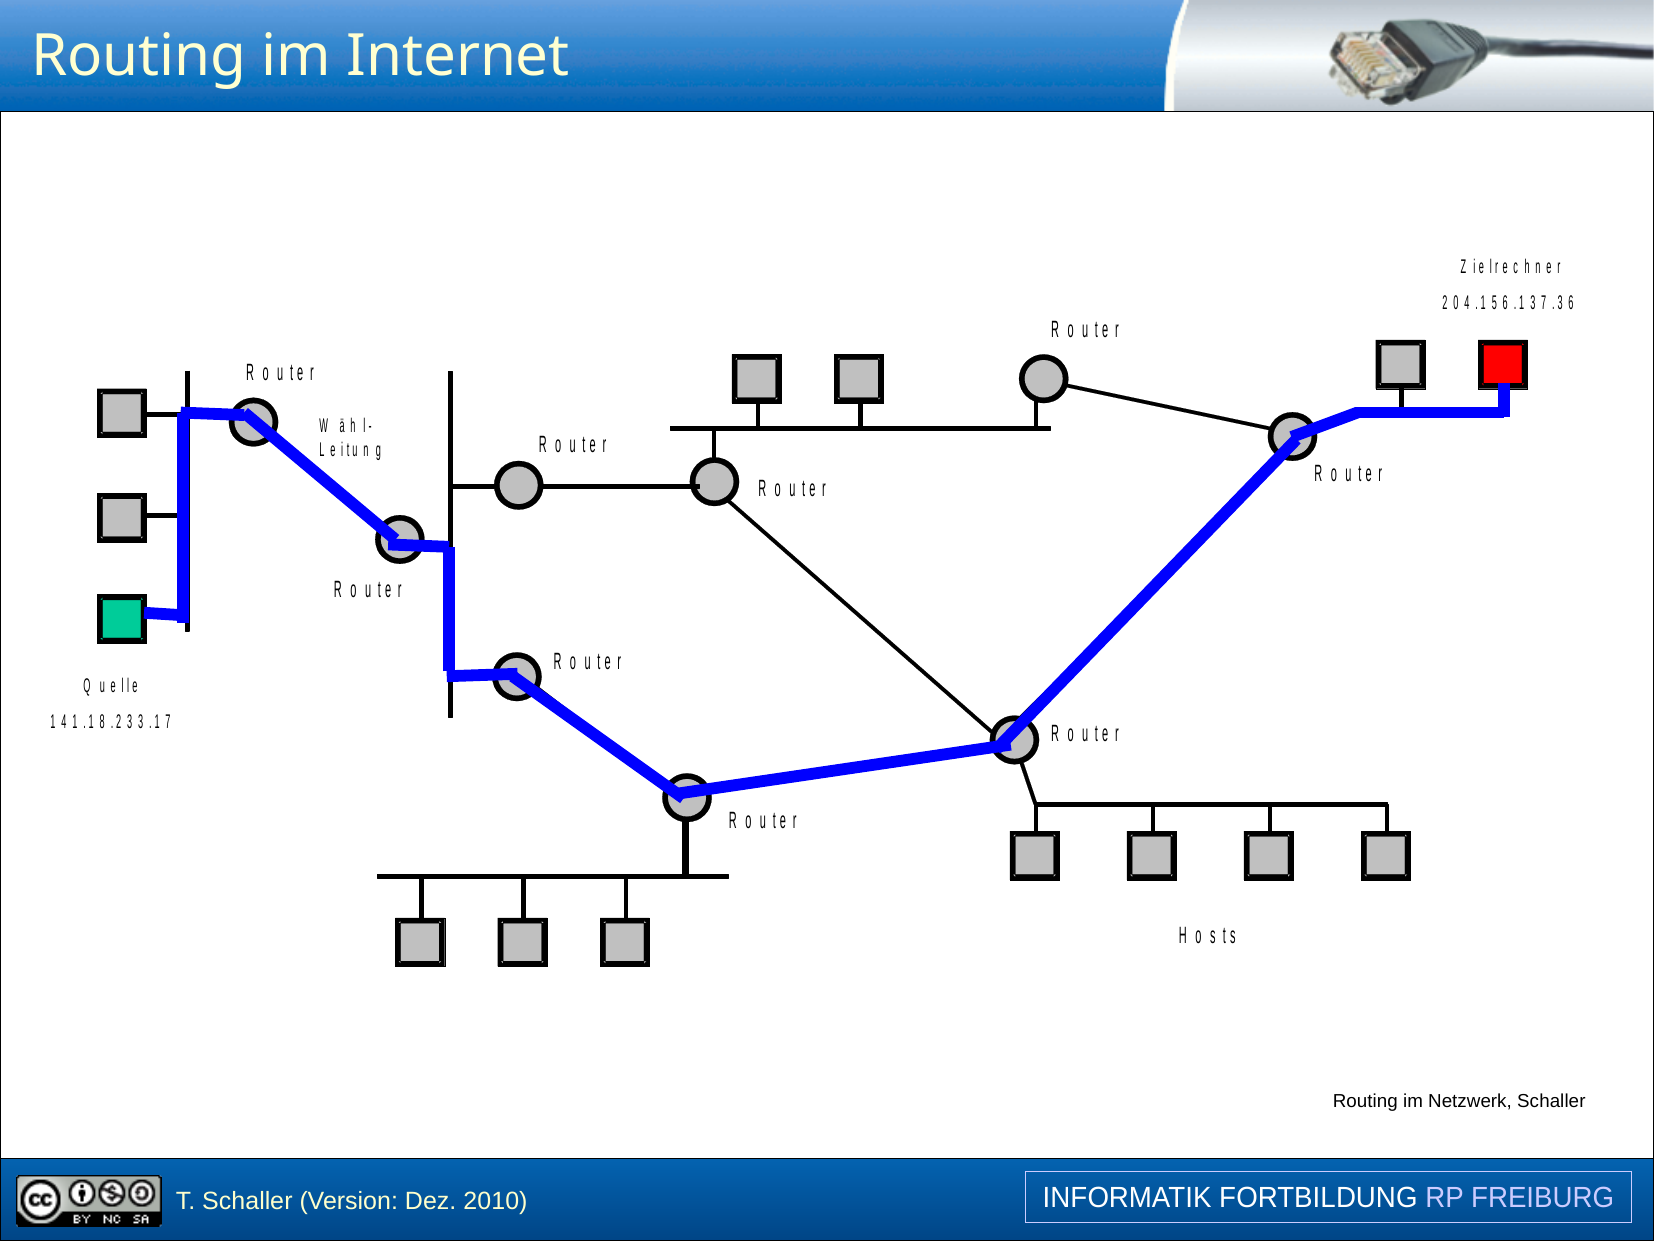

# Routing im Internet
Routing im Netzwerk, Schaller
5